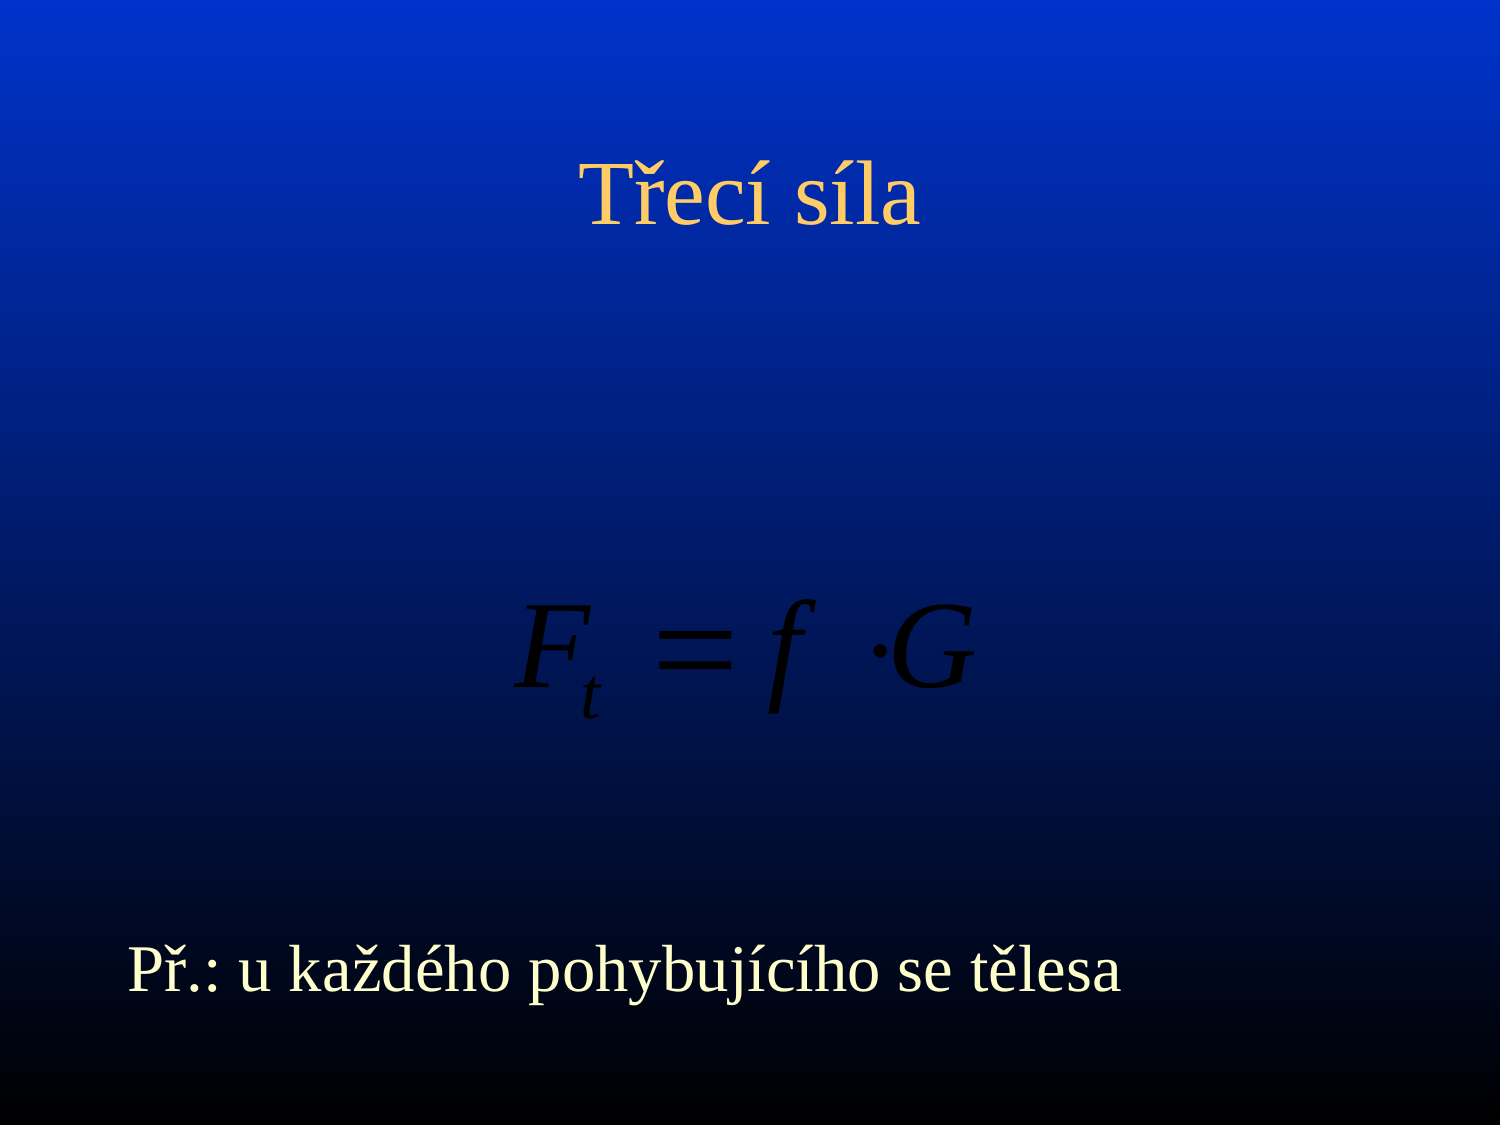

# Třecí síla
Př.: u každého pohybujícího se tělesa
26